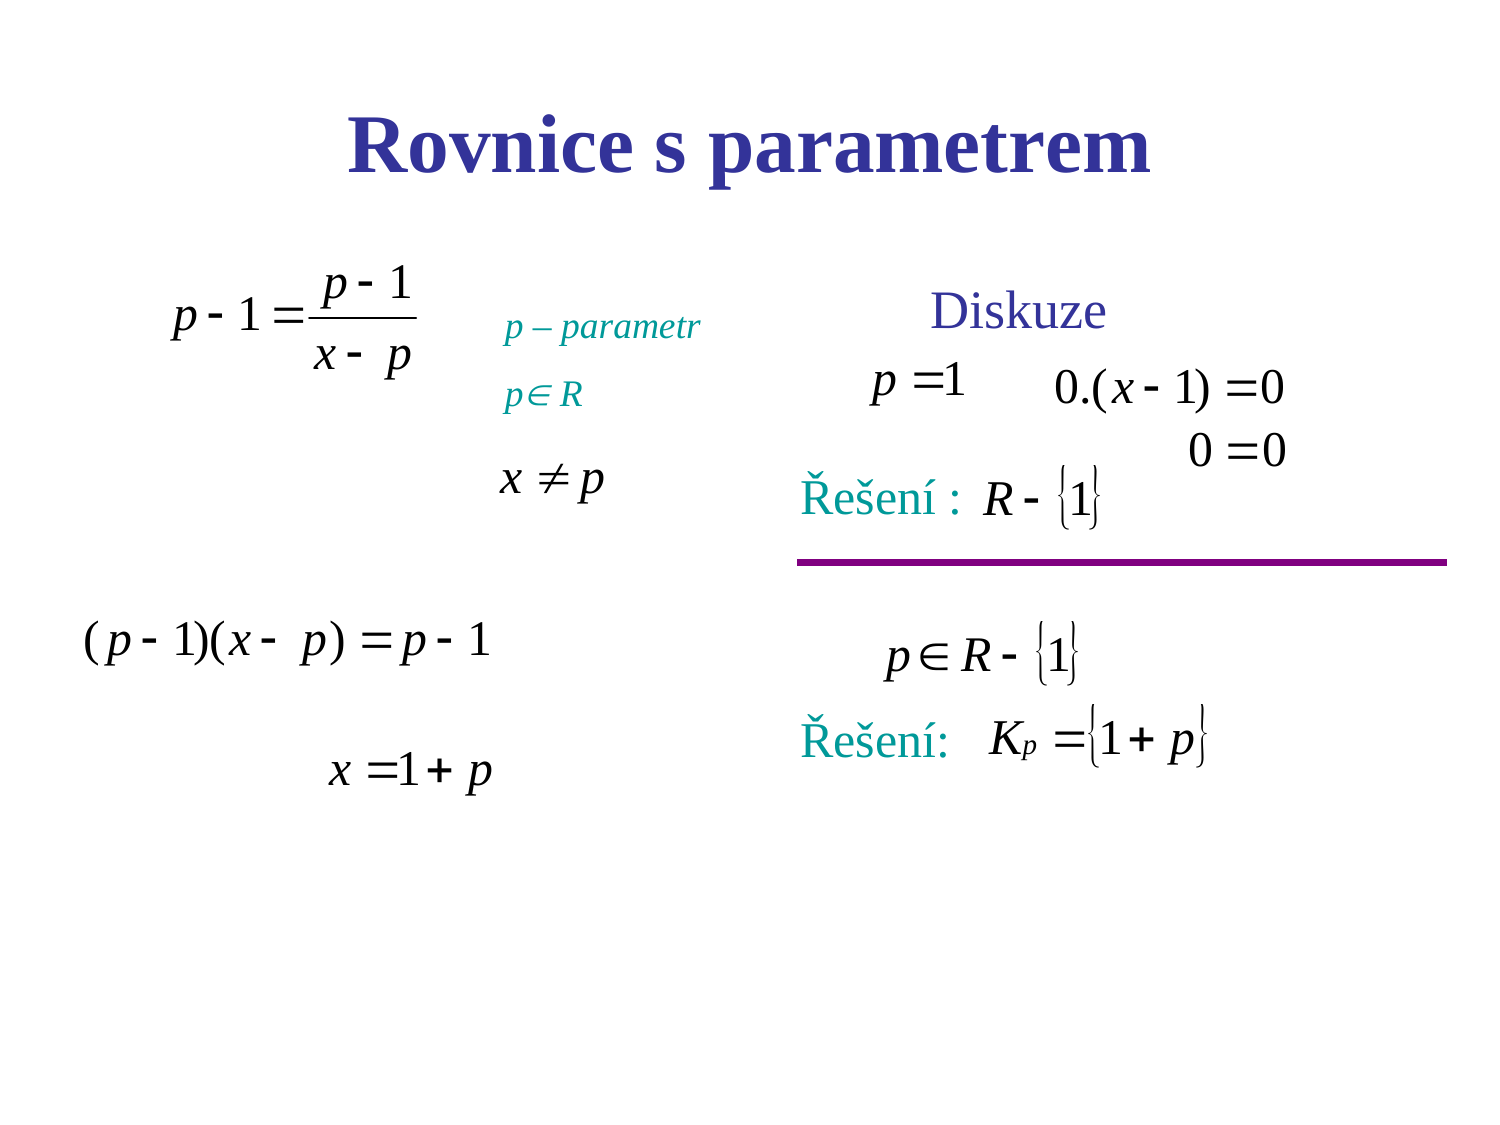

Rovnice s parametrem
Diskuze
p – parametr
p R
Řešení :
Řešení: